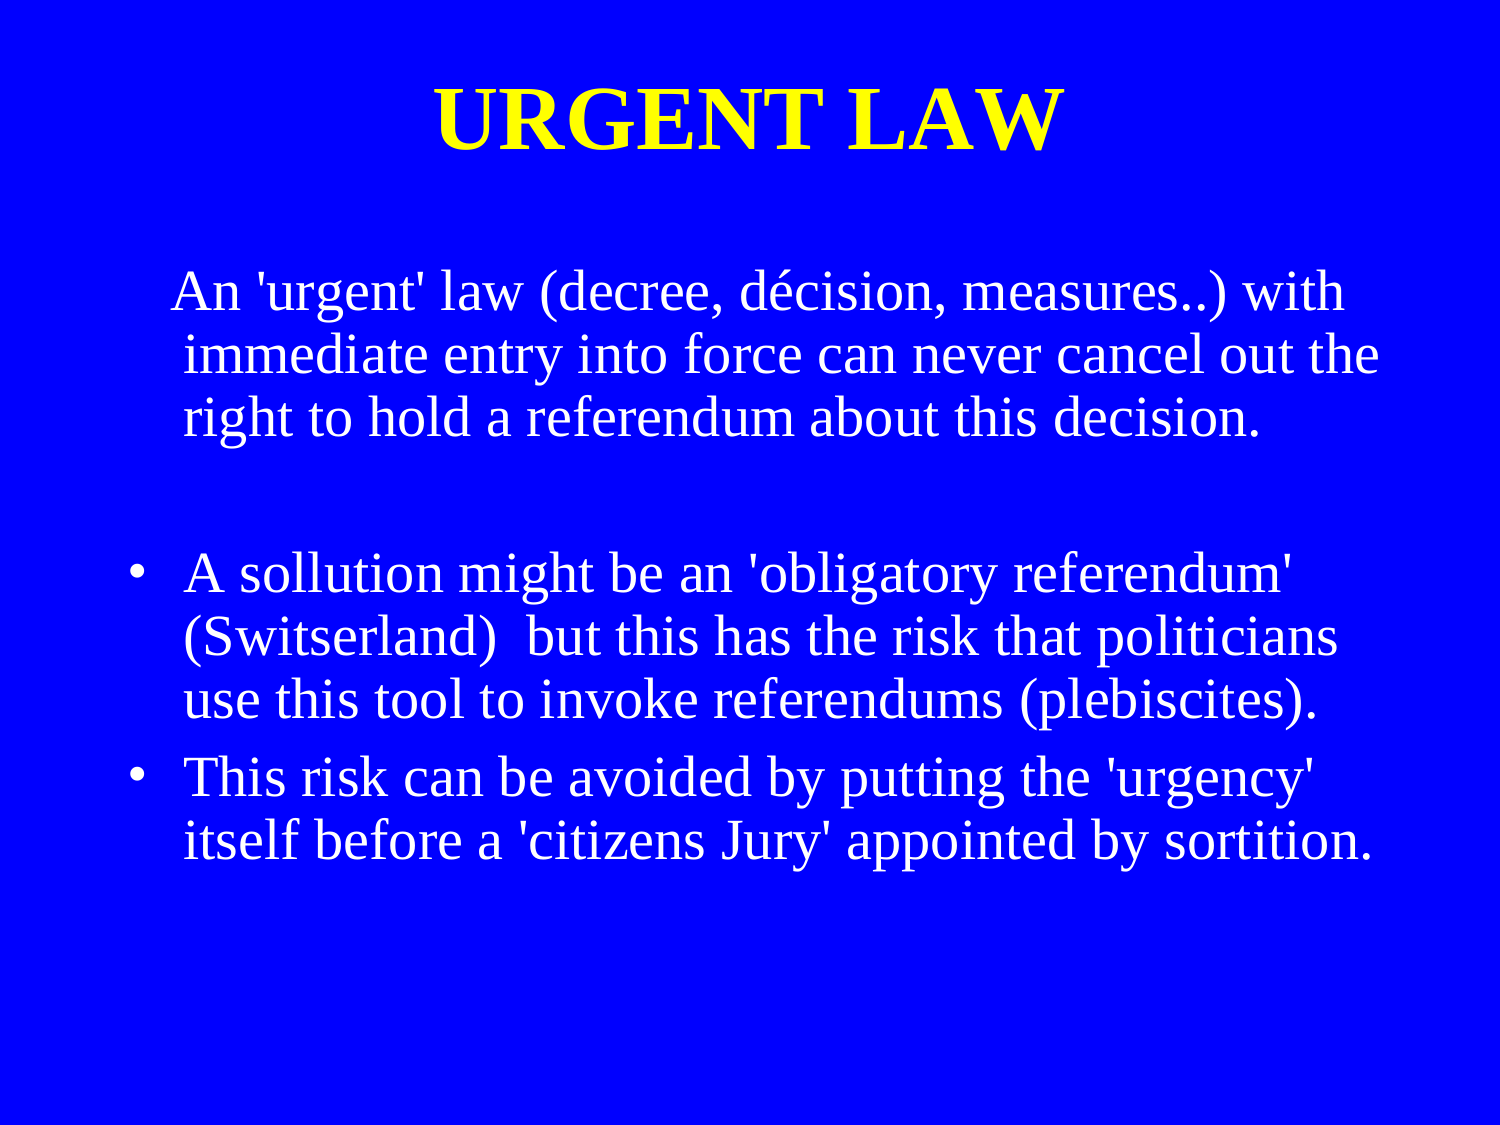

# URGENT LAW
 An 'urgent' law (decree, décision, measures..) with immediate entry into force can never cancel out the right to hold a referendum about this decision.
A sollution might be an 'obligatory referendum' (Switserland) but this has the risk that politicians use this tool to invoke referendums (plebiscites).
This risk can be avoided by putting the 'urgency' itself before a 'citizens Jury' appointed by sortition.